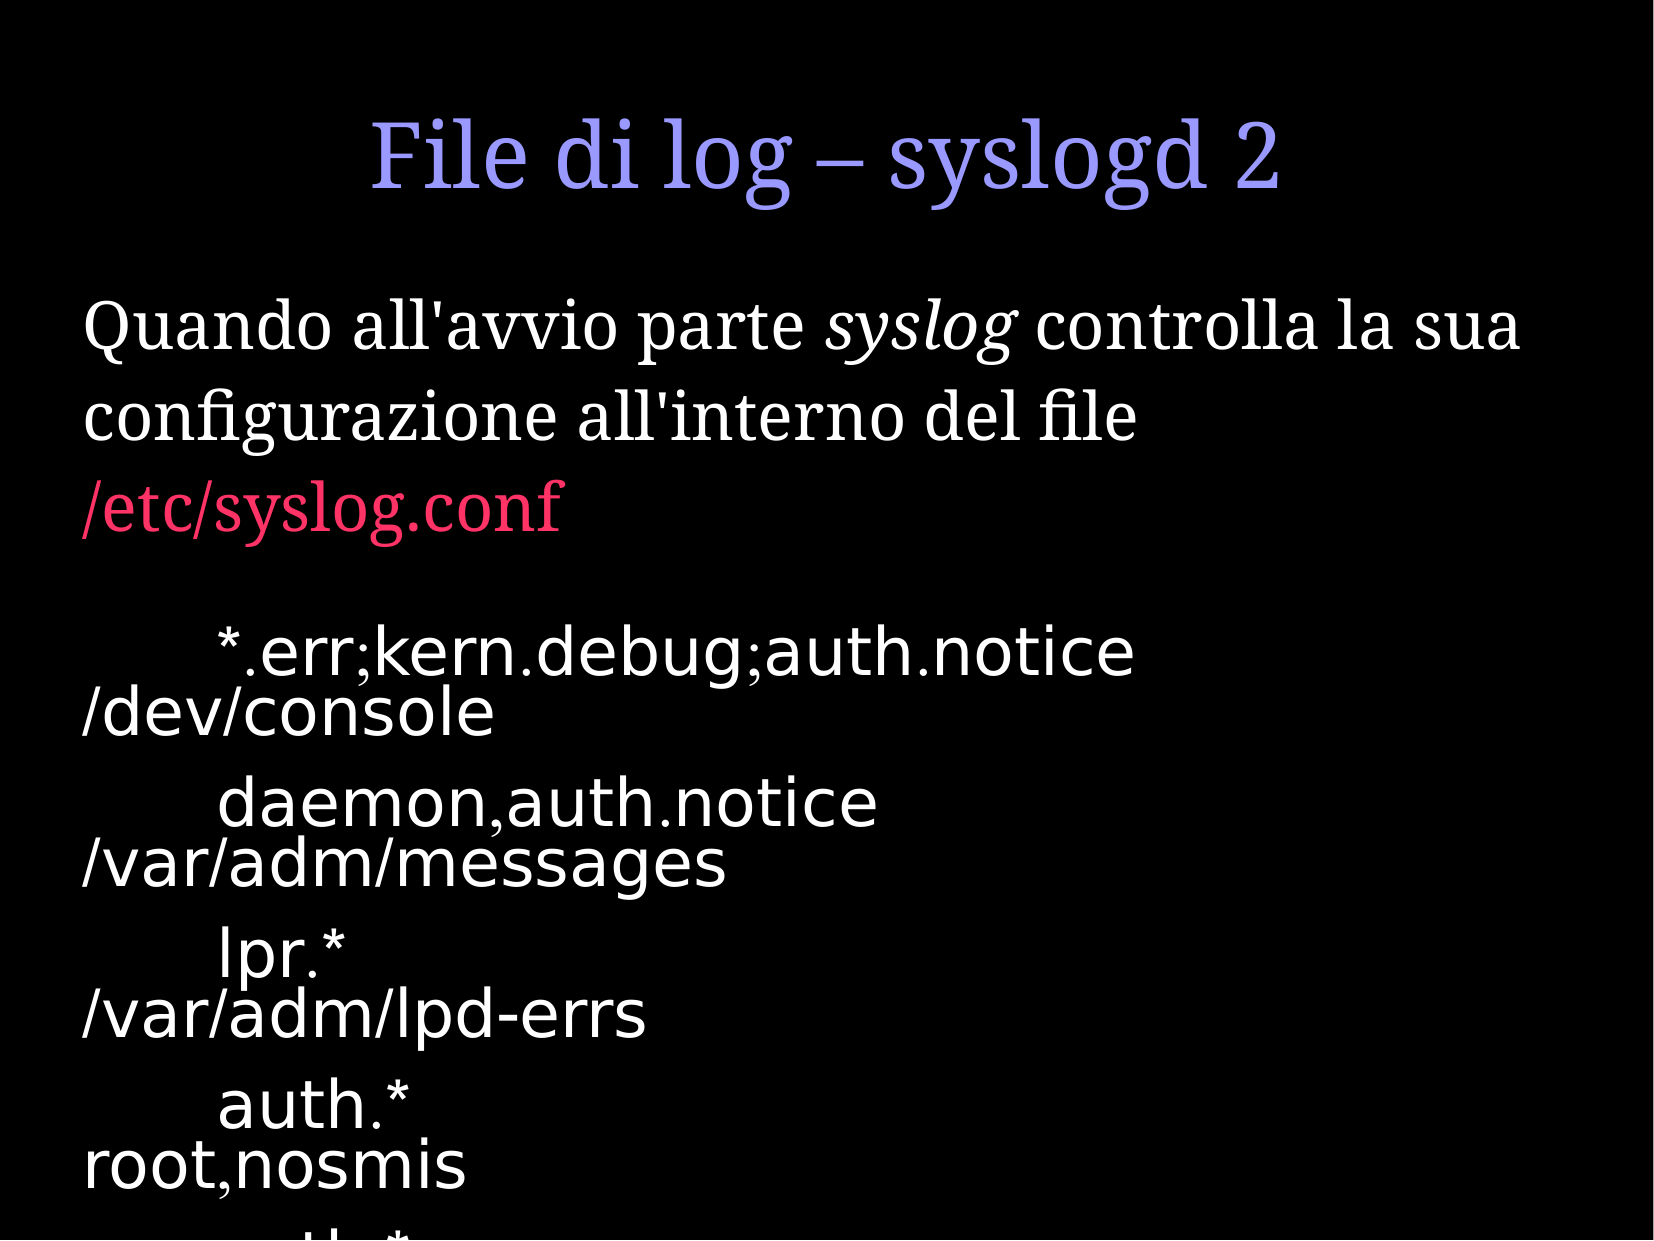

# File di log – syslogd 2
Quando all'avvio parte syslog controlla la sua configurazione all'interno del file /etc/syslog.conf
 *.err;kern.debug;auth.notice /dev/console
 daemon,auth.notice /var/adm/messages
 lpr.* /var/adm/lpd-errs
 auth.* root,nosmis
 auth.* @prep.ai.mit.edu
 *.emerg *
 *.alert |dectalker
 mark.* /dev/console